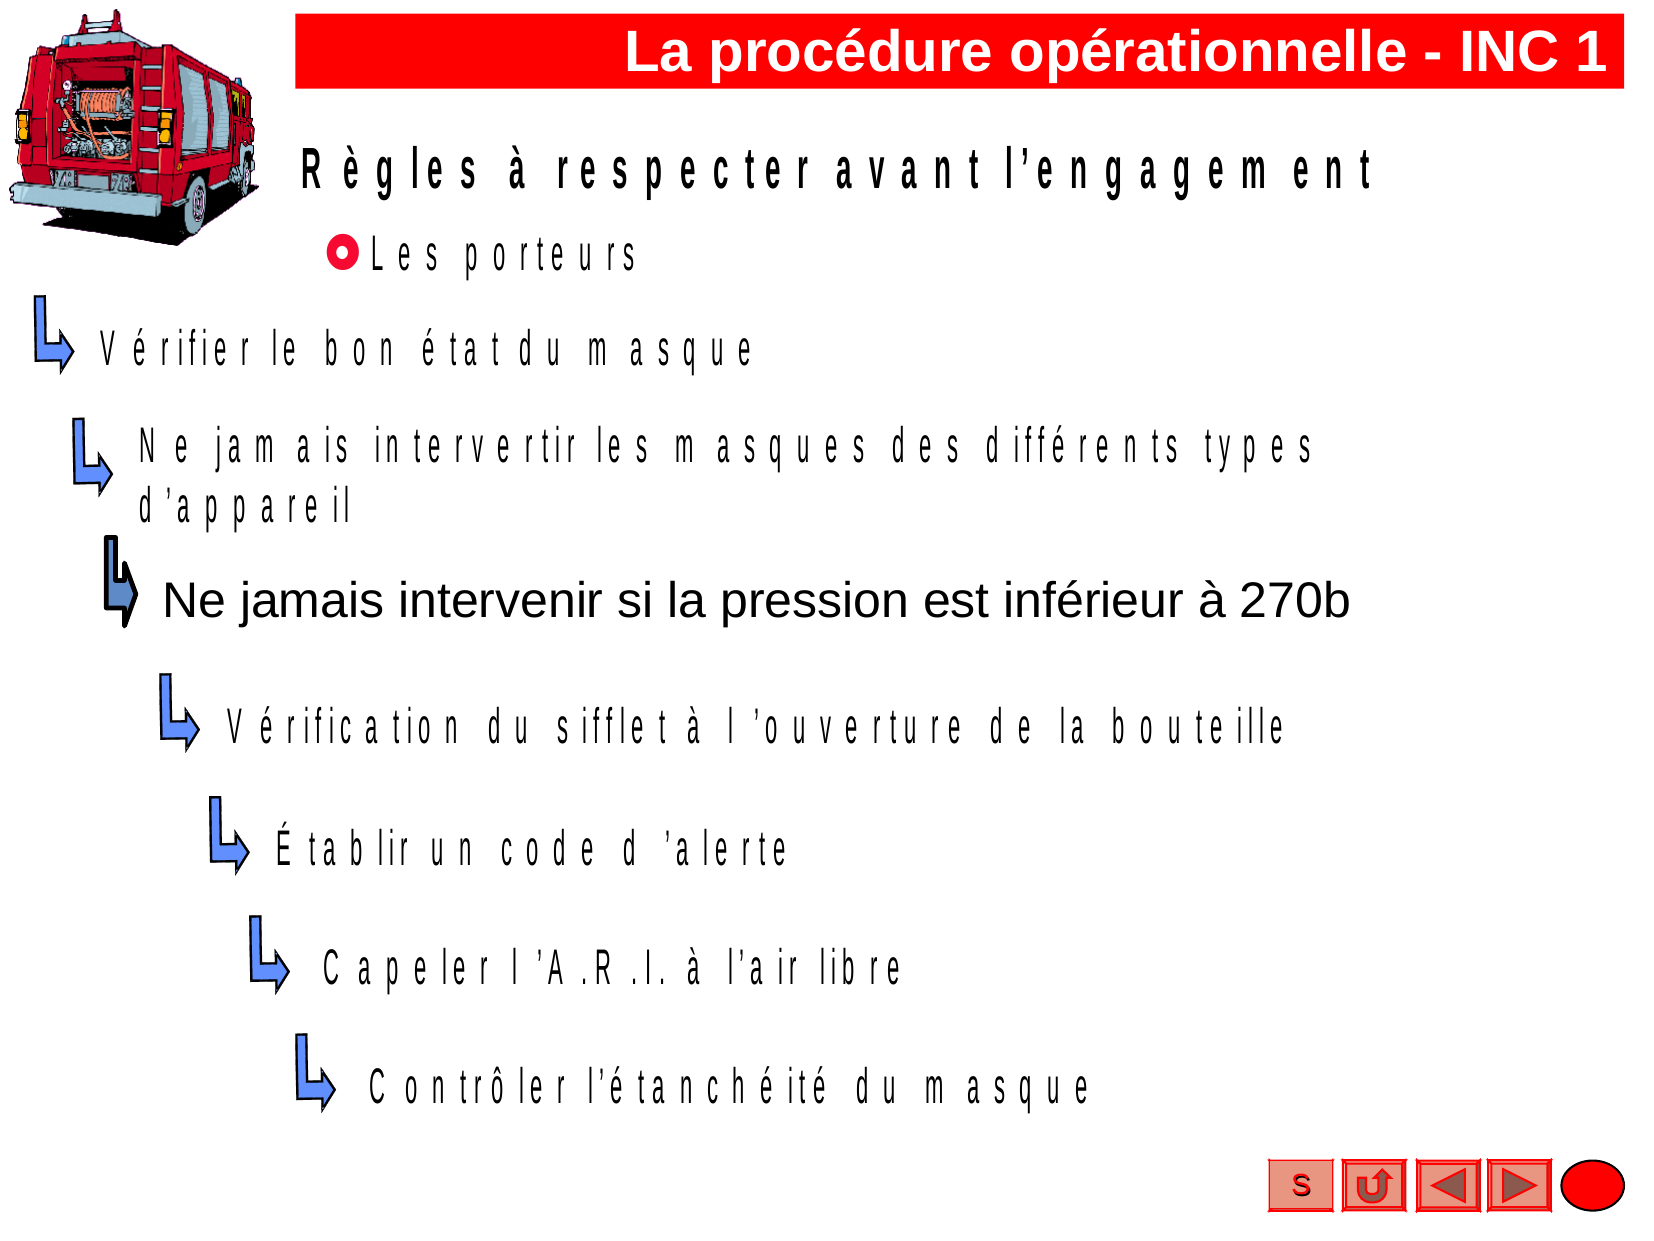

La procédure opérationnelle - INC 1
Ne jamais intervenir si la pression est inférieur à 270b